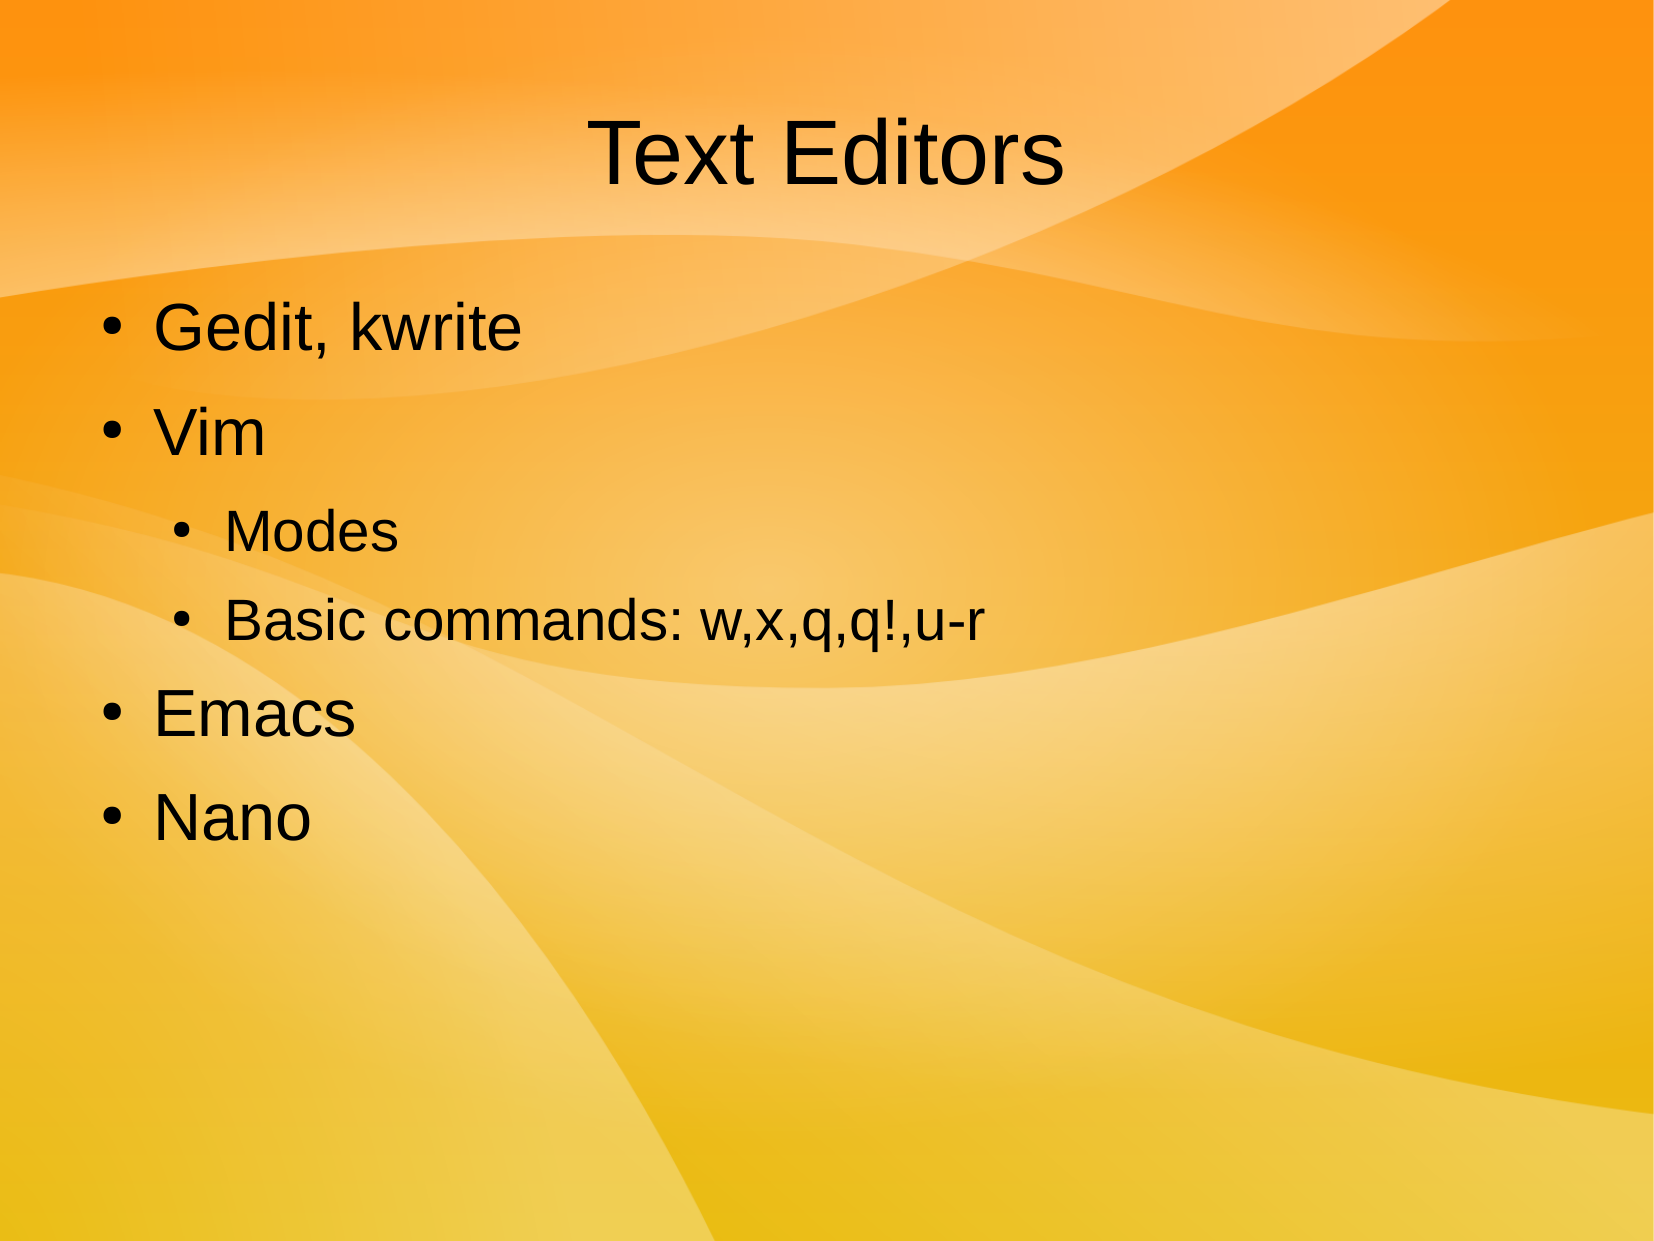

# Text Editors
Gedit, kwrite
Vim
Modes
Basic commands: w,x,q,q!,u-r
Emacs
Nano